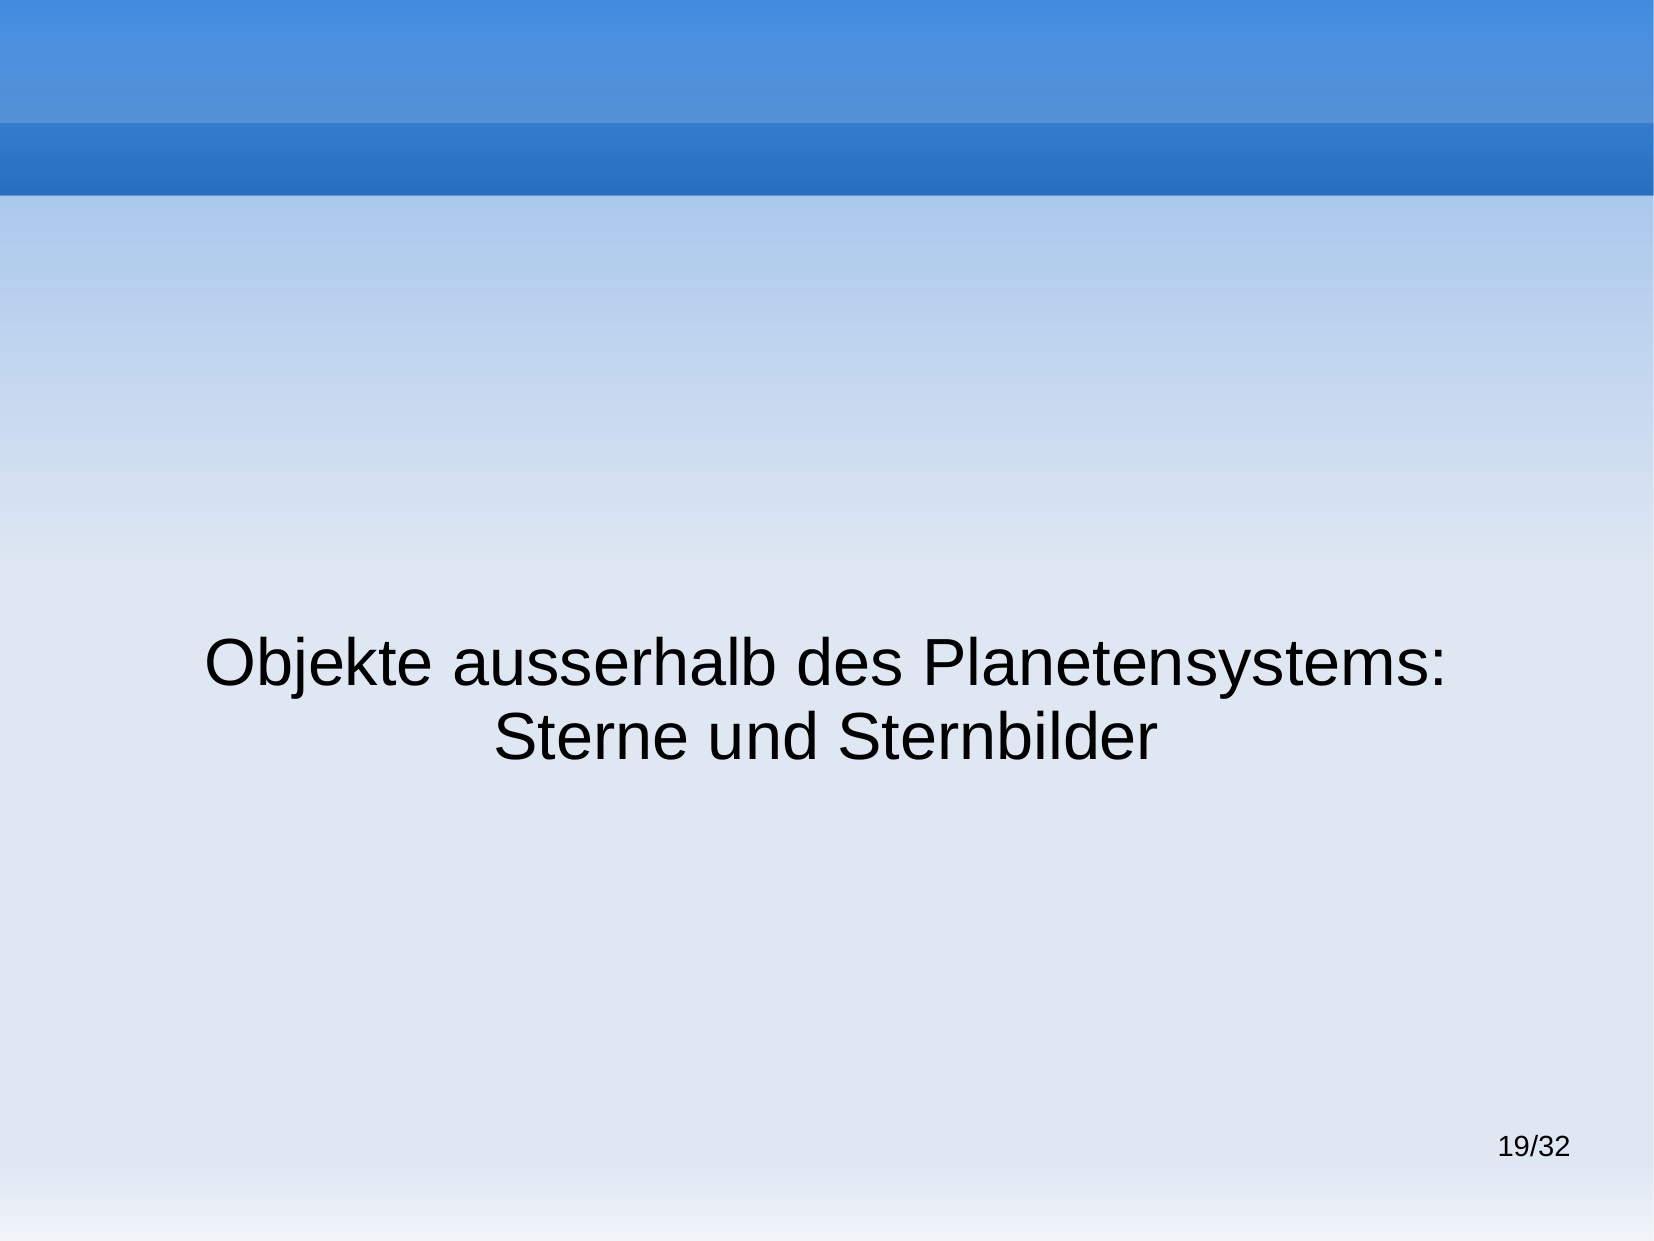

#
Objekte ausserhalb des Planetensystems:
Sterne und Sternbilder
19